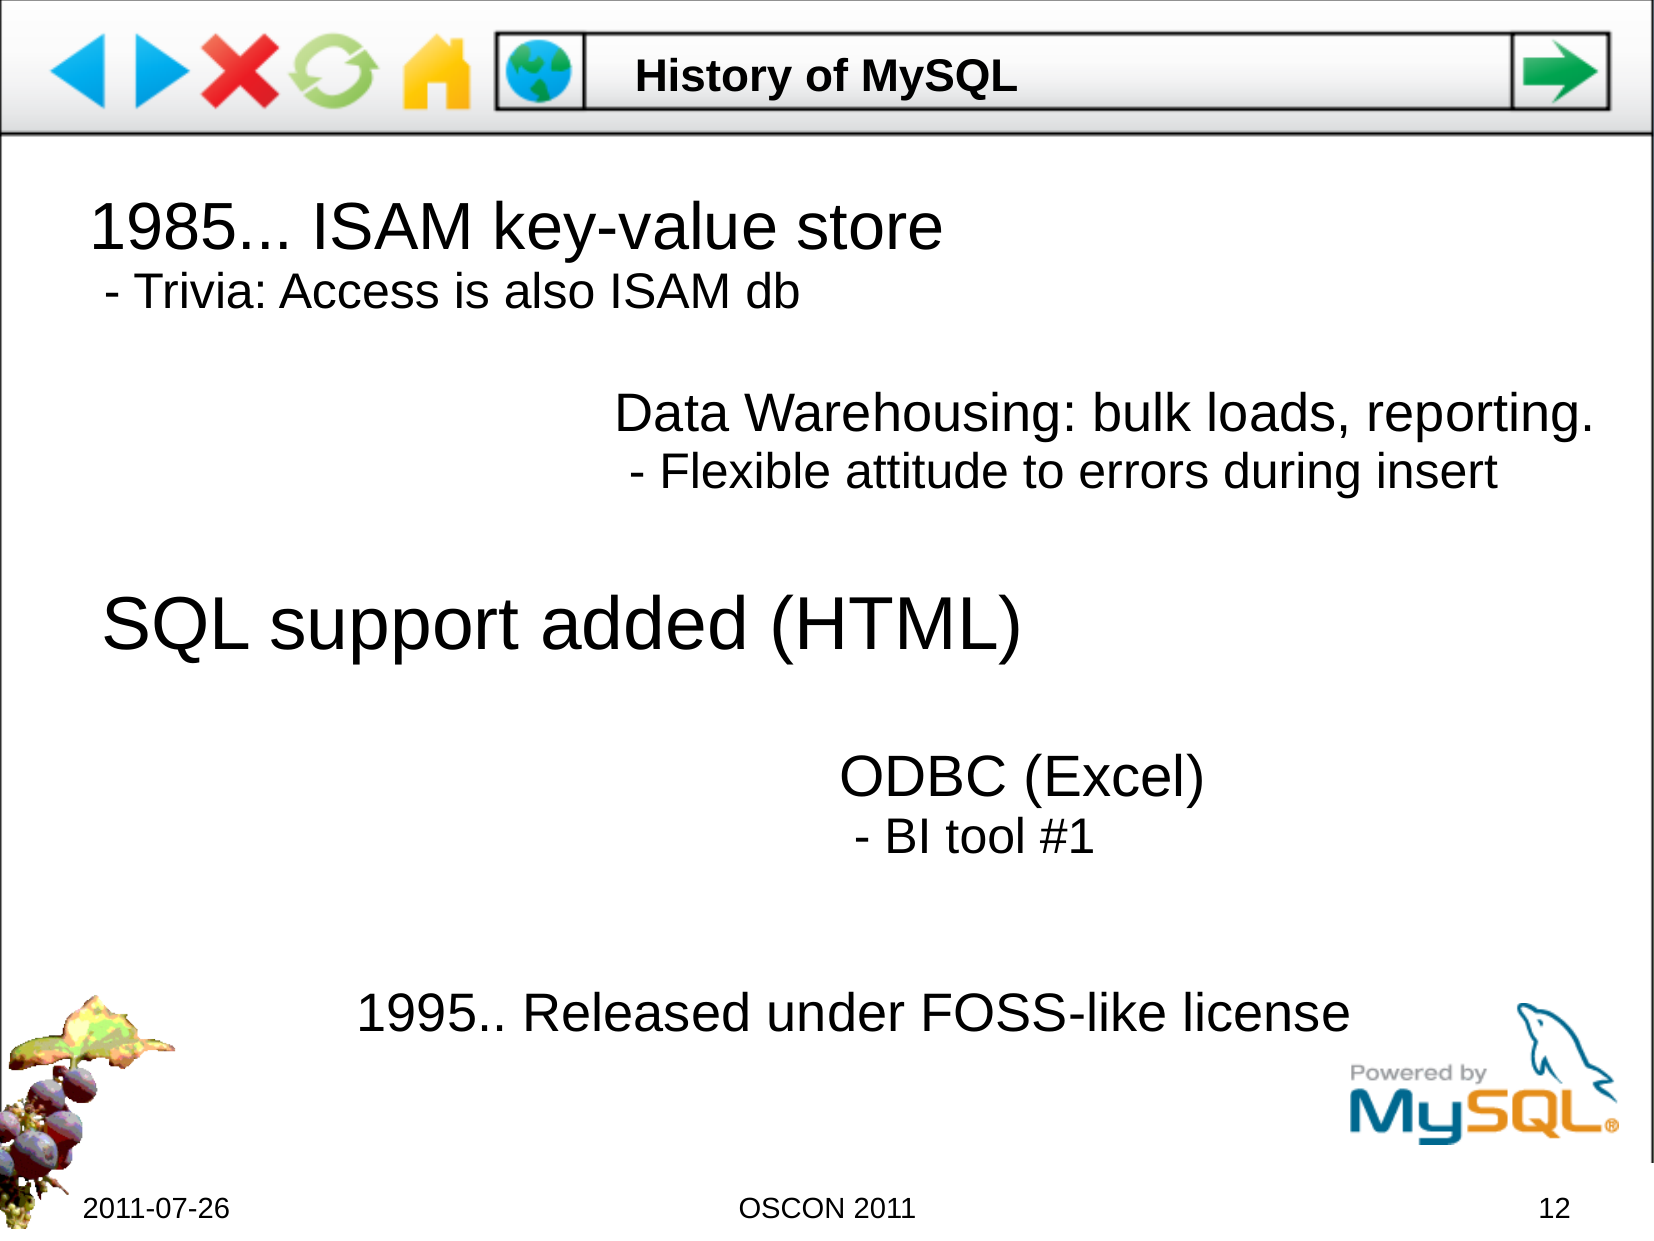

# History of MySQL
1985... ISAM key-value store
 - Trivia: Access is also ISAM db
Data Warehousing: bulk loads, reporting.
 - Flexible attitude to errors during insert
SQL support added (HTML)
ODBC (Excel)
 - BI tool #1
1995.. Released under FOSS-like license
2011-07-26
OSCON 2011
12